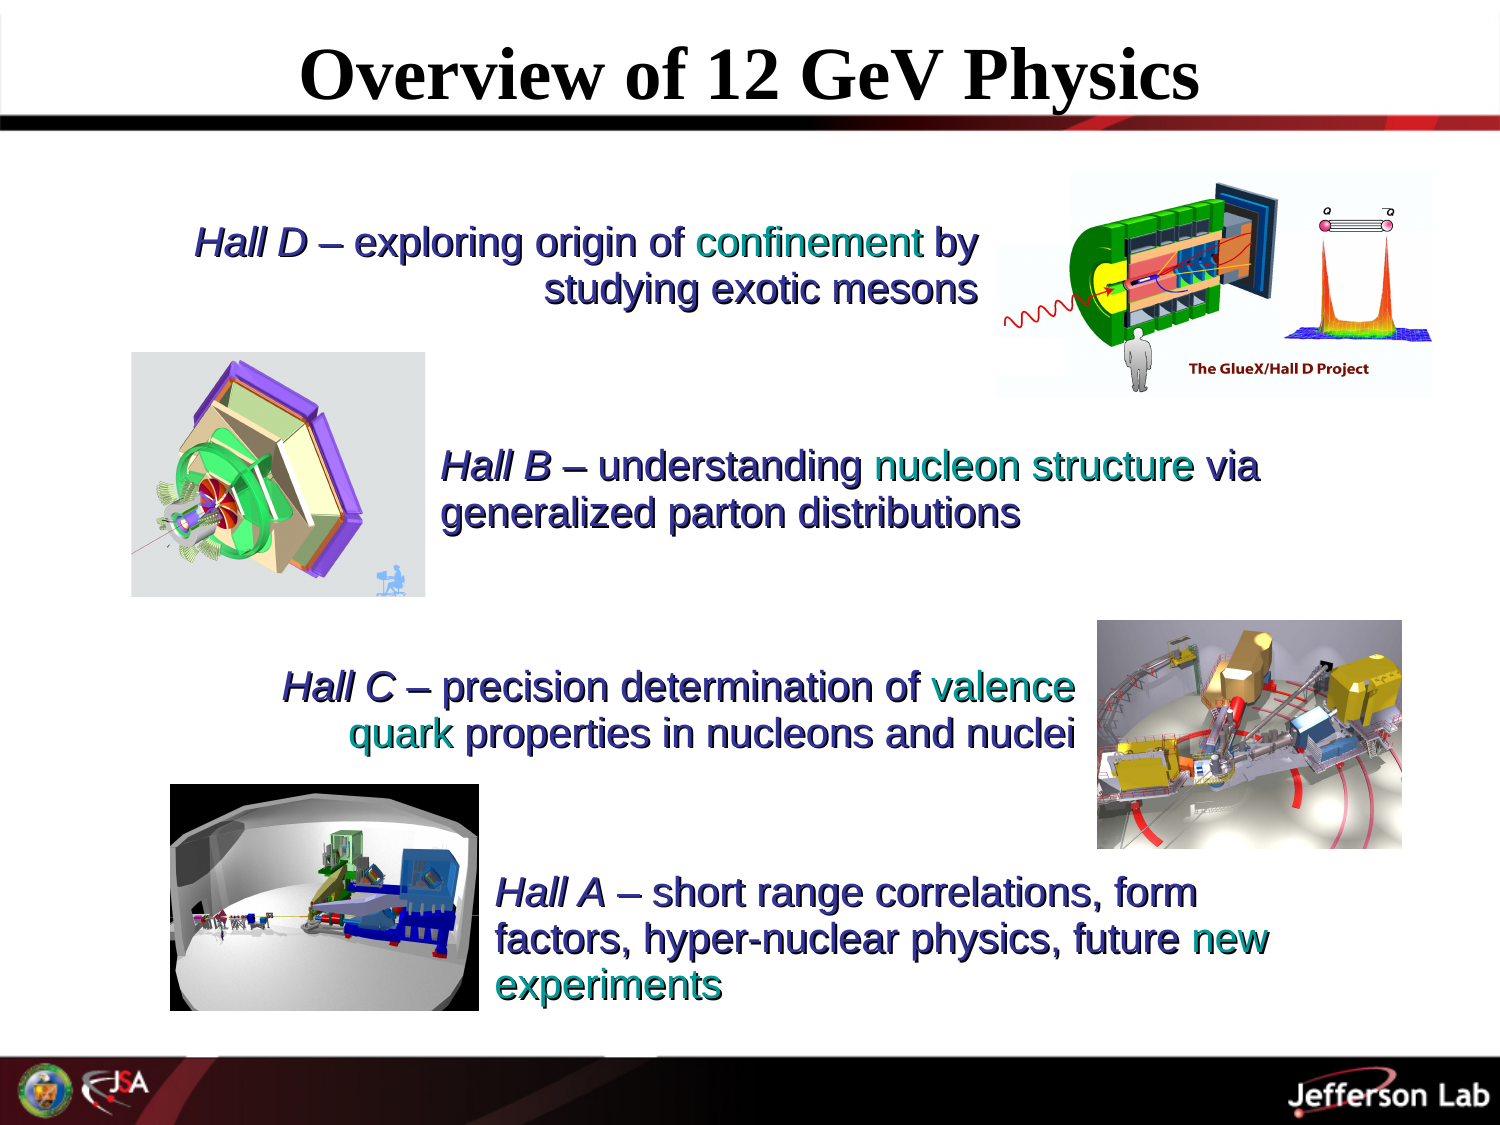

# Overview of 12 GeV Physics
Hall D – exploring origin of confinement by studying exotic mesons
Hall B – understanding nucleon structure via generalized parton distributions
Hall C – precision determination of valence quark properties in nucleons and nuclei
Hall A – short range correlations, form factors, hyper-nuclear physics, future new experiments